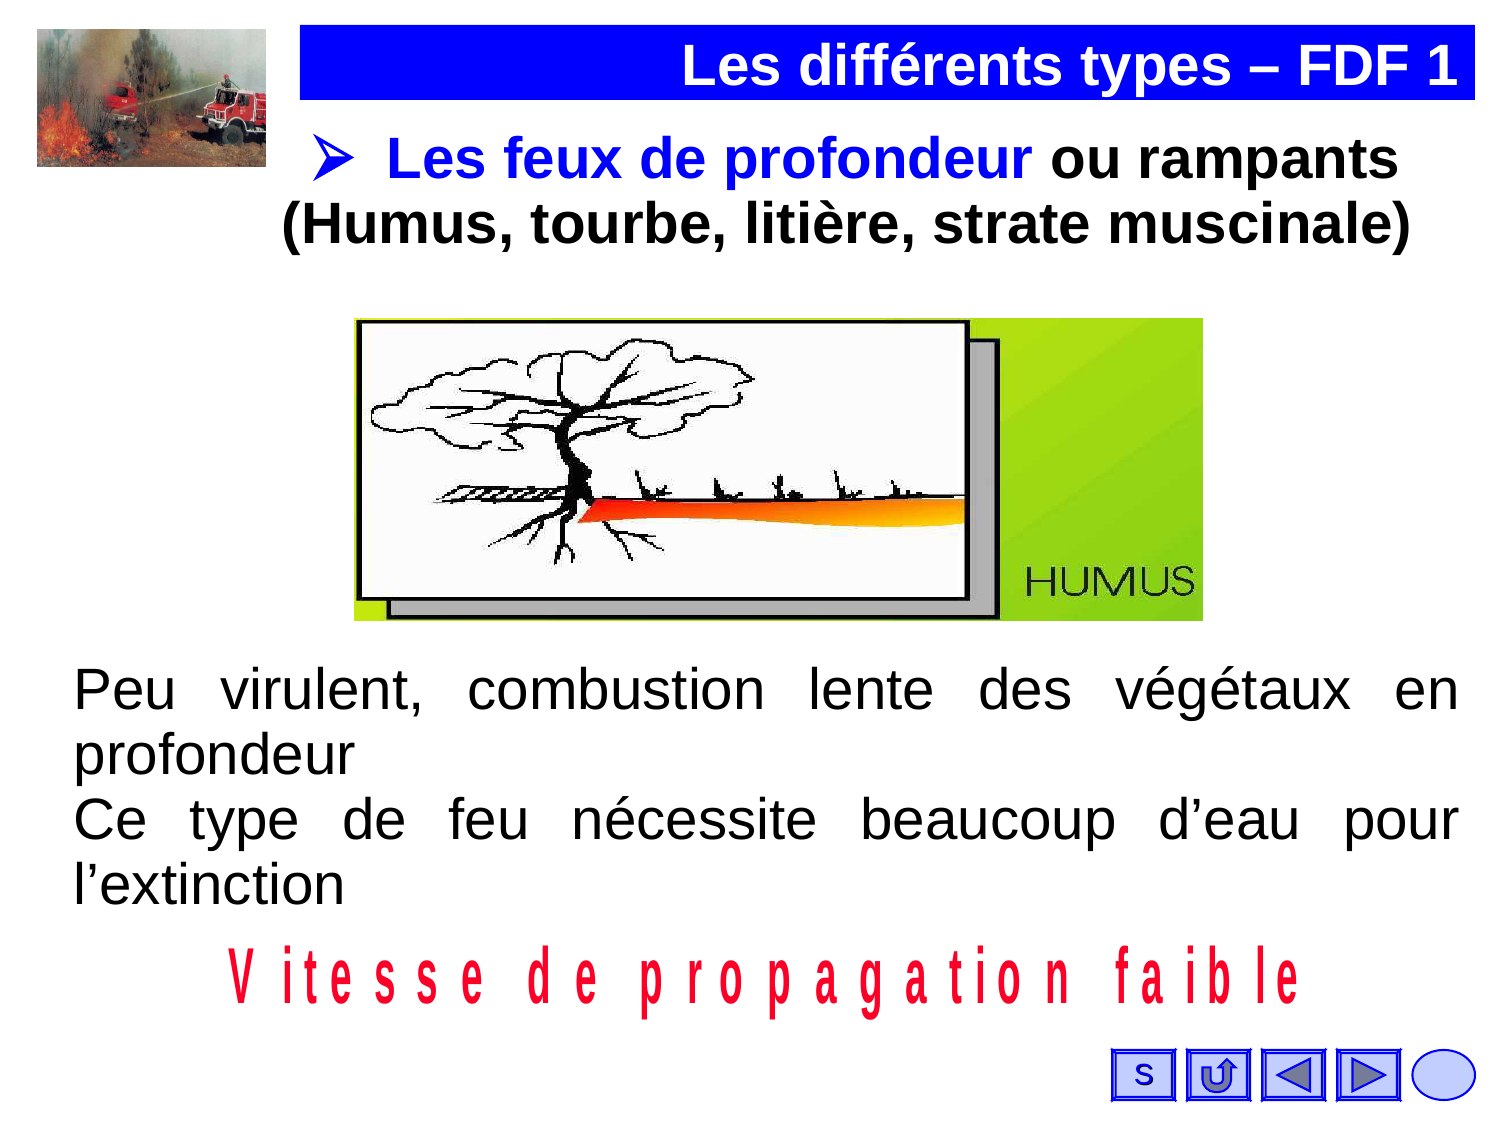

Les différents types – FDF 1
  Les feux de profondeur ou rampants
(Humus, tourbe, litière, strate muscinale)
Peu virulent, combustion lente des végétaux en profondeur
Ce type de feu nécessite beaucoup d’eau pour l’extinction